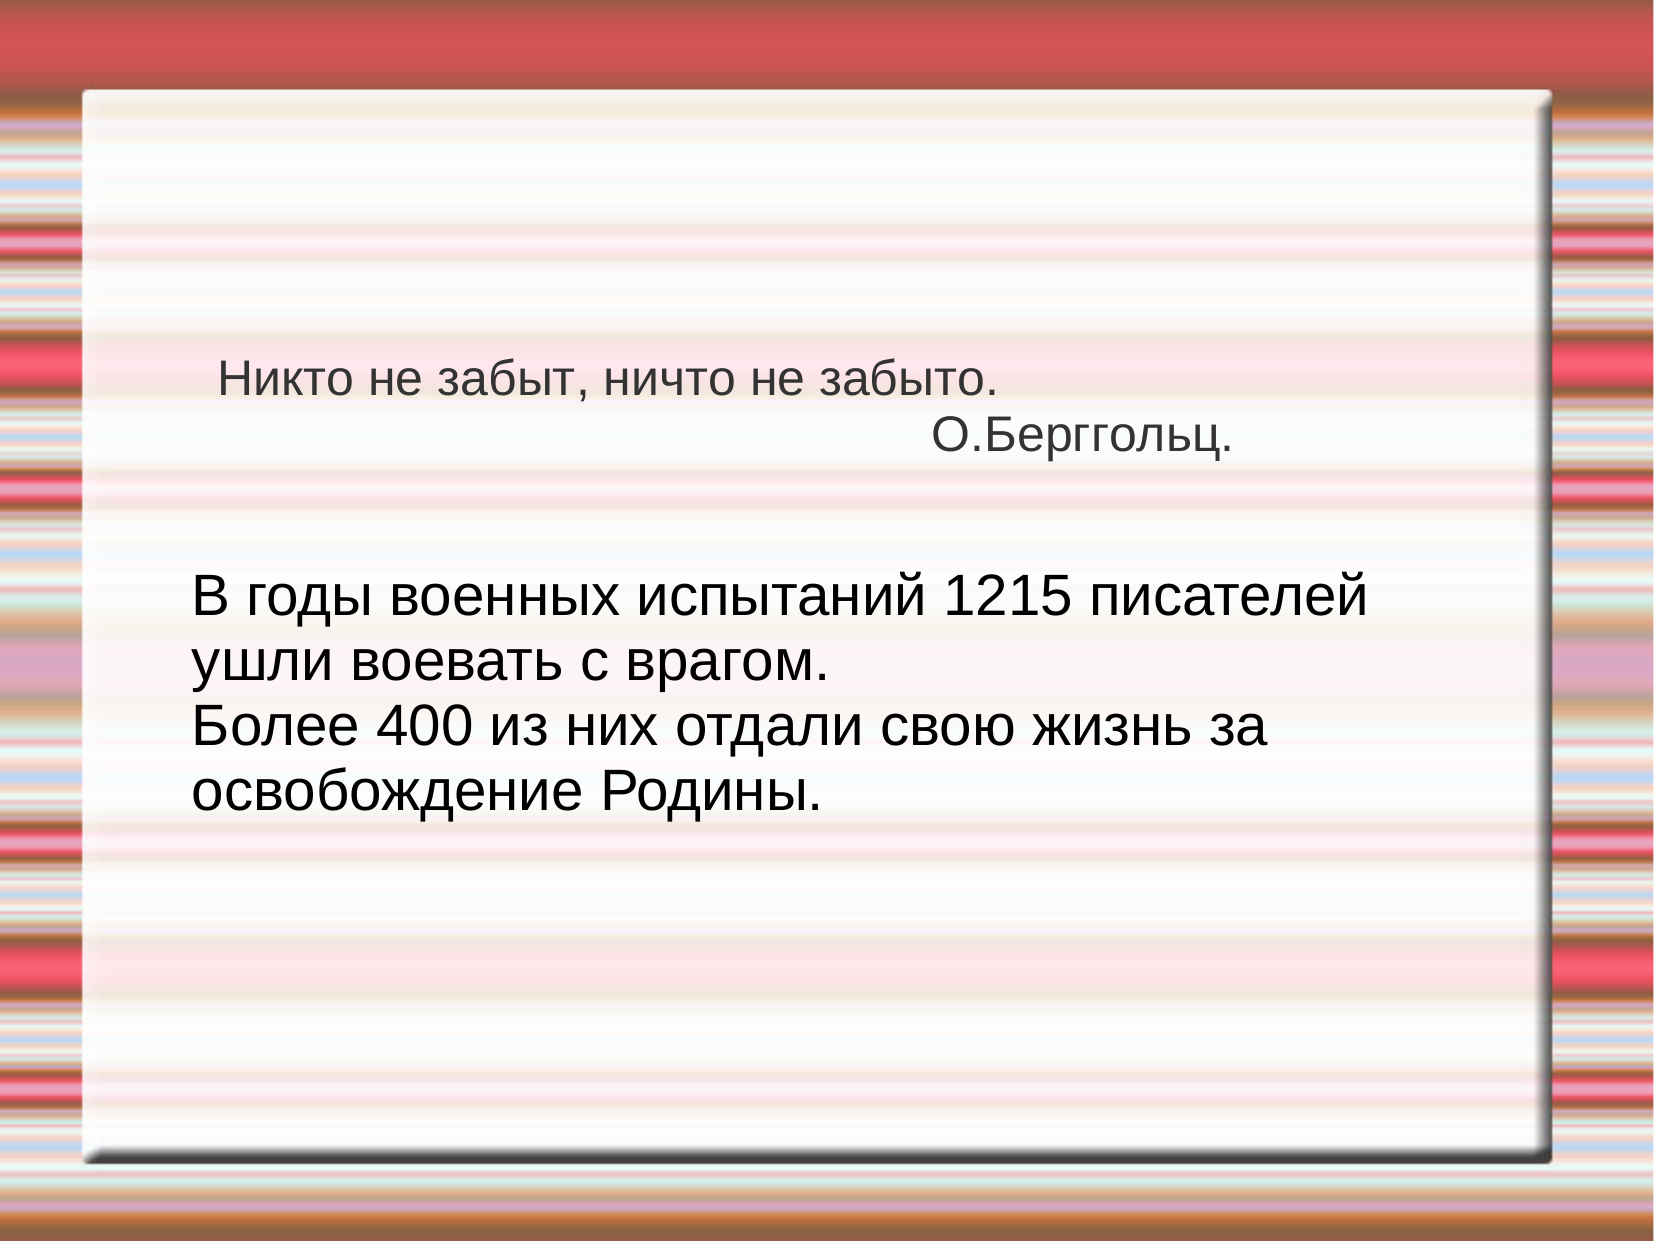

#
Никто не забыт, ничто не забыто.
 О.Берггольц.
В годы военных испытаний 1215 писателей ушли воевать с врагом.
Более 400 из них отдали свою жизнь за освобождение Родины.